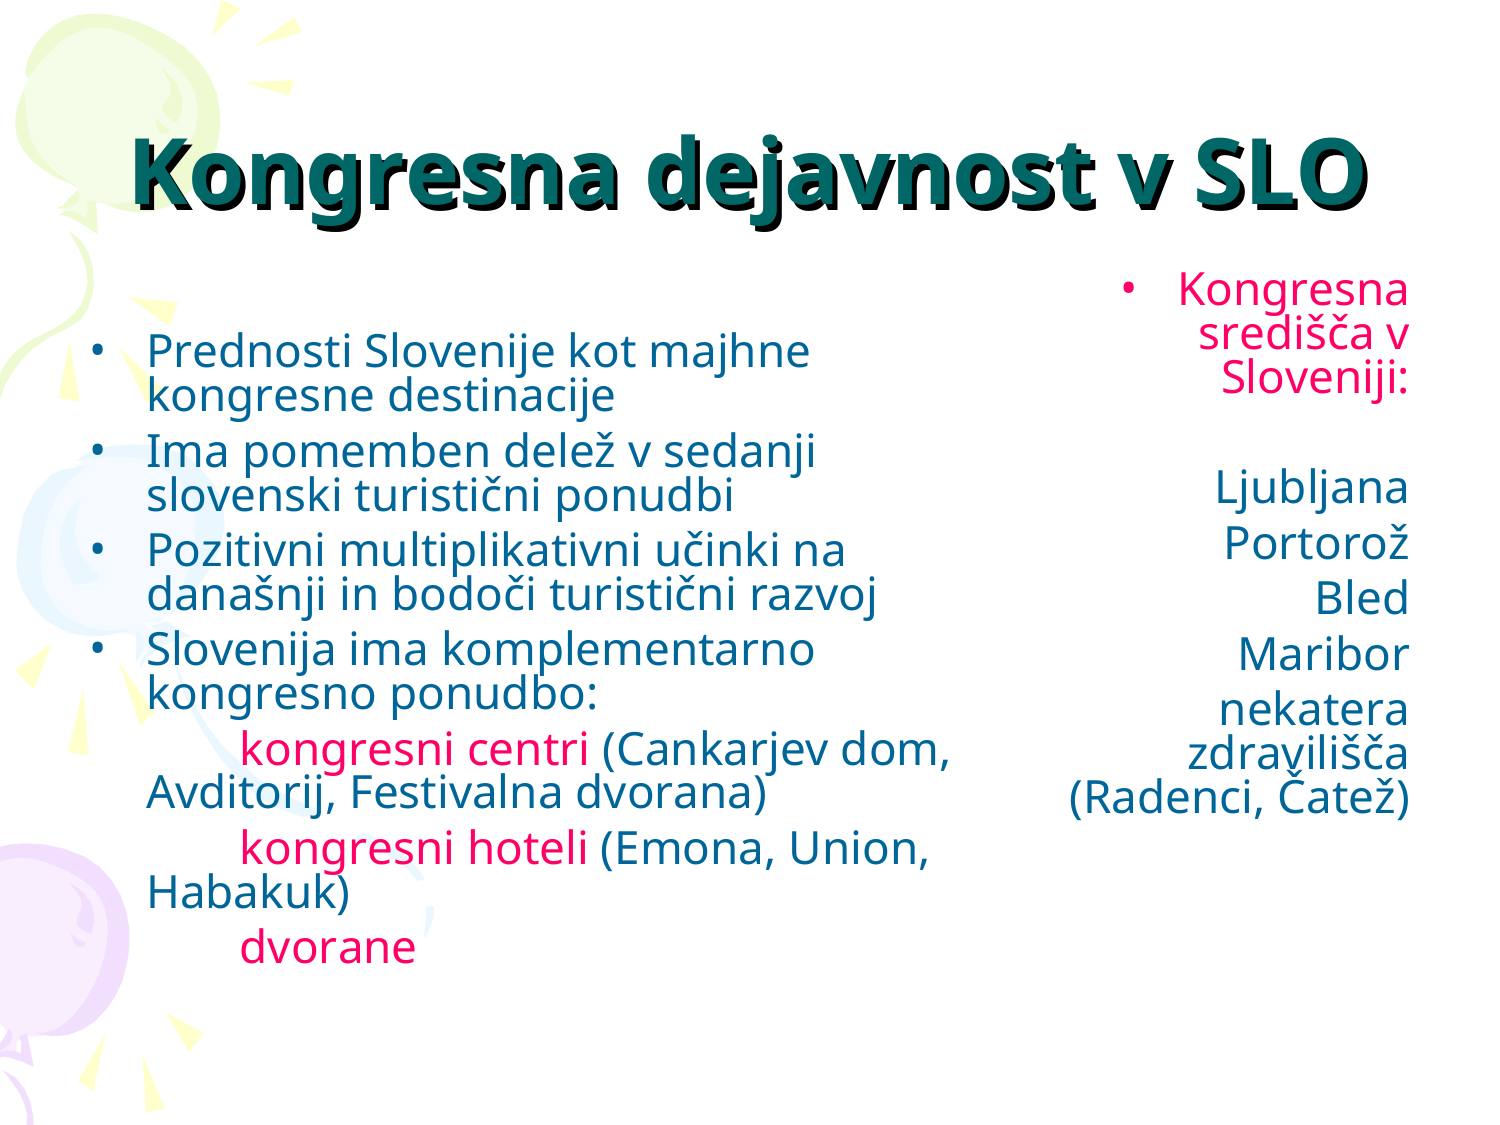

# Kongresna dejavnost v SLO
Prednosti Slovenije kot majhne kongresne destinacije
Ima pomemben delež v sedanji slovenski turistični ponudbi
Pozitivni multiplikativni učinki na današnji in bodoči turistični razvoj
Slovenija ima komplementarno kongresno ponudbo:
		kongresni centri (Cankarjev dom, Avditorij, Festivalna dvorana)
		kongresni hoteli (Emona, Union, Habakuk)
		dvorane
Kongresna središča v Sloveniji:
	Ljubljana
	Portorož
	Bled
	Maribor
	nekatera zdravilišča (Radenci, Čatež)